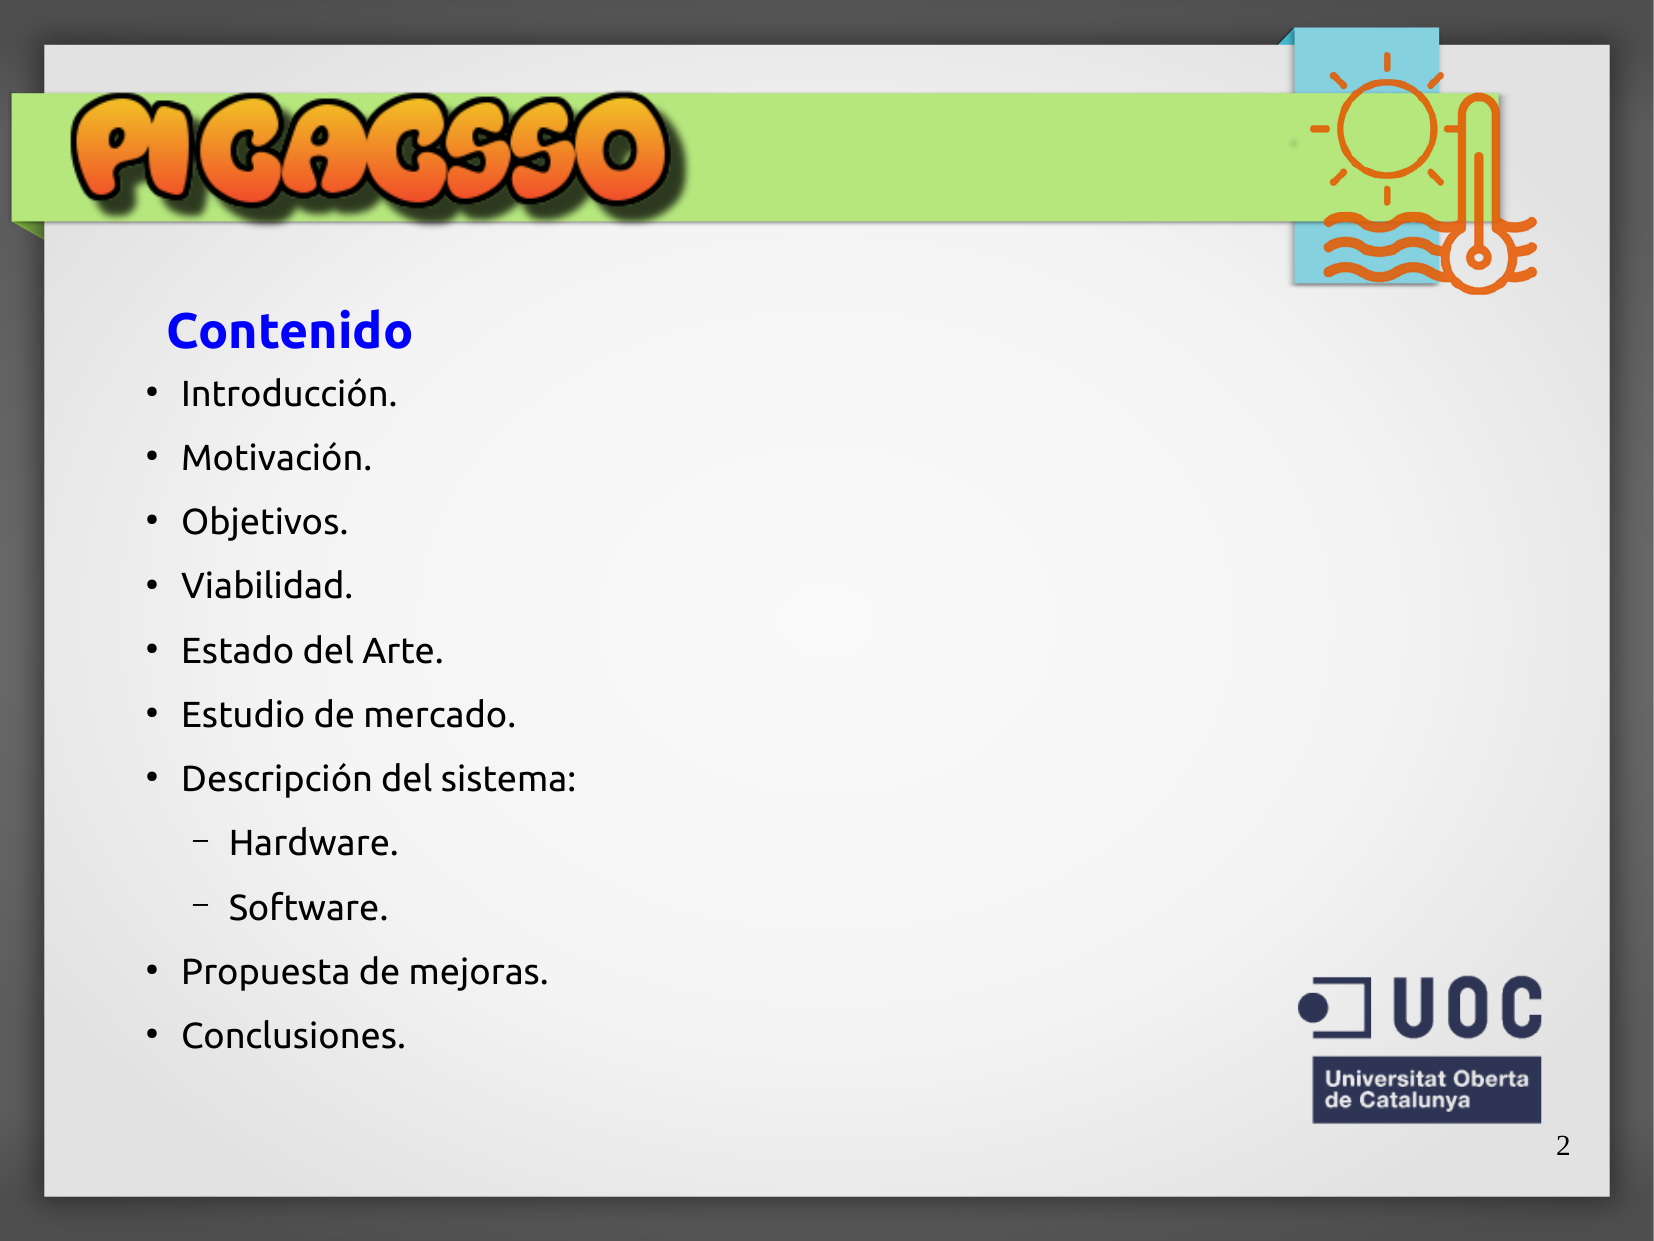

Contenido
# Introducción.
Motivación.
Objetivos.
Viabilidad.
Estado del Arte.
Estudio de mercado.
Descripción del sistema:
Hardware.
Software.
Propuesta de mejoras.
Conclusiones.
2